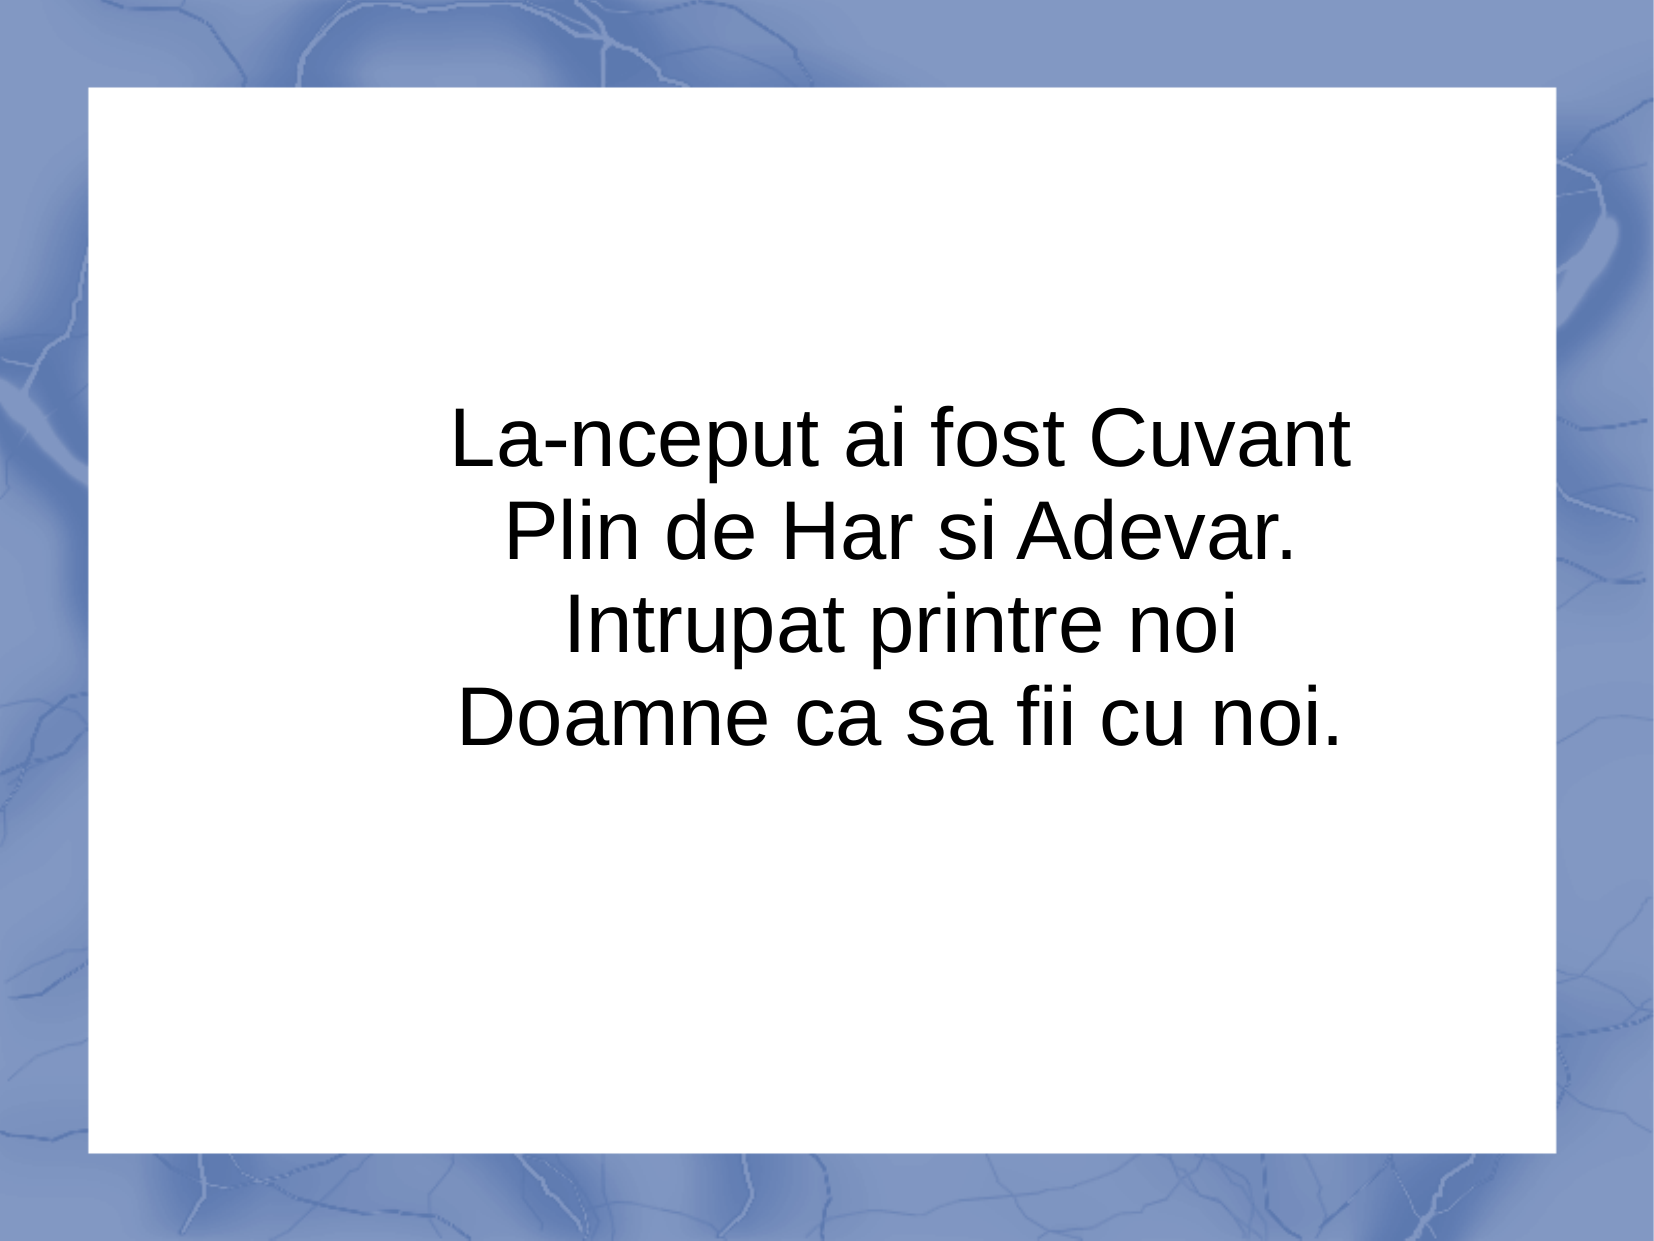

La-nceput ai fost Cuvant
Plin de Har si Adevar.
Intrupat printre noi
Doamne ca sa fii cu noi.